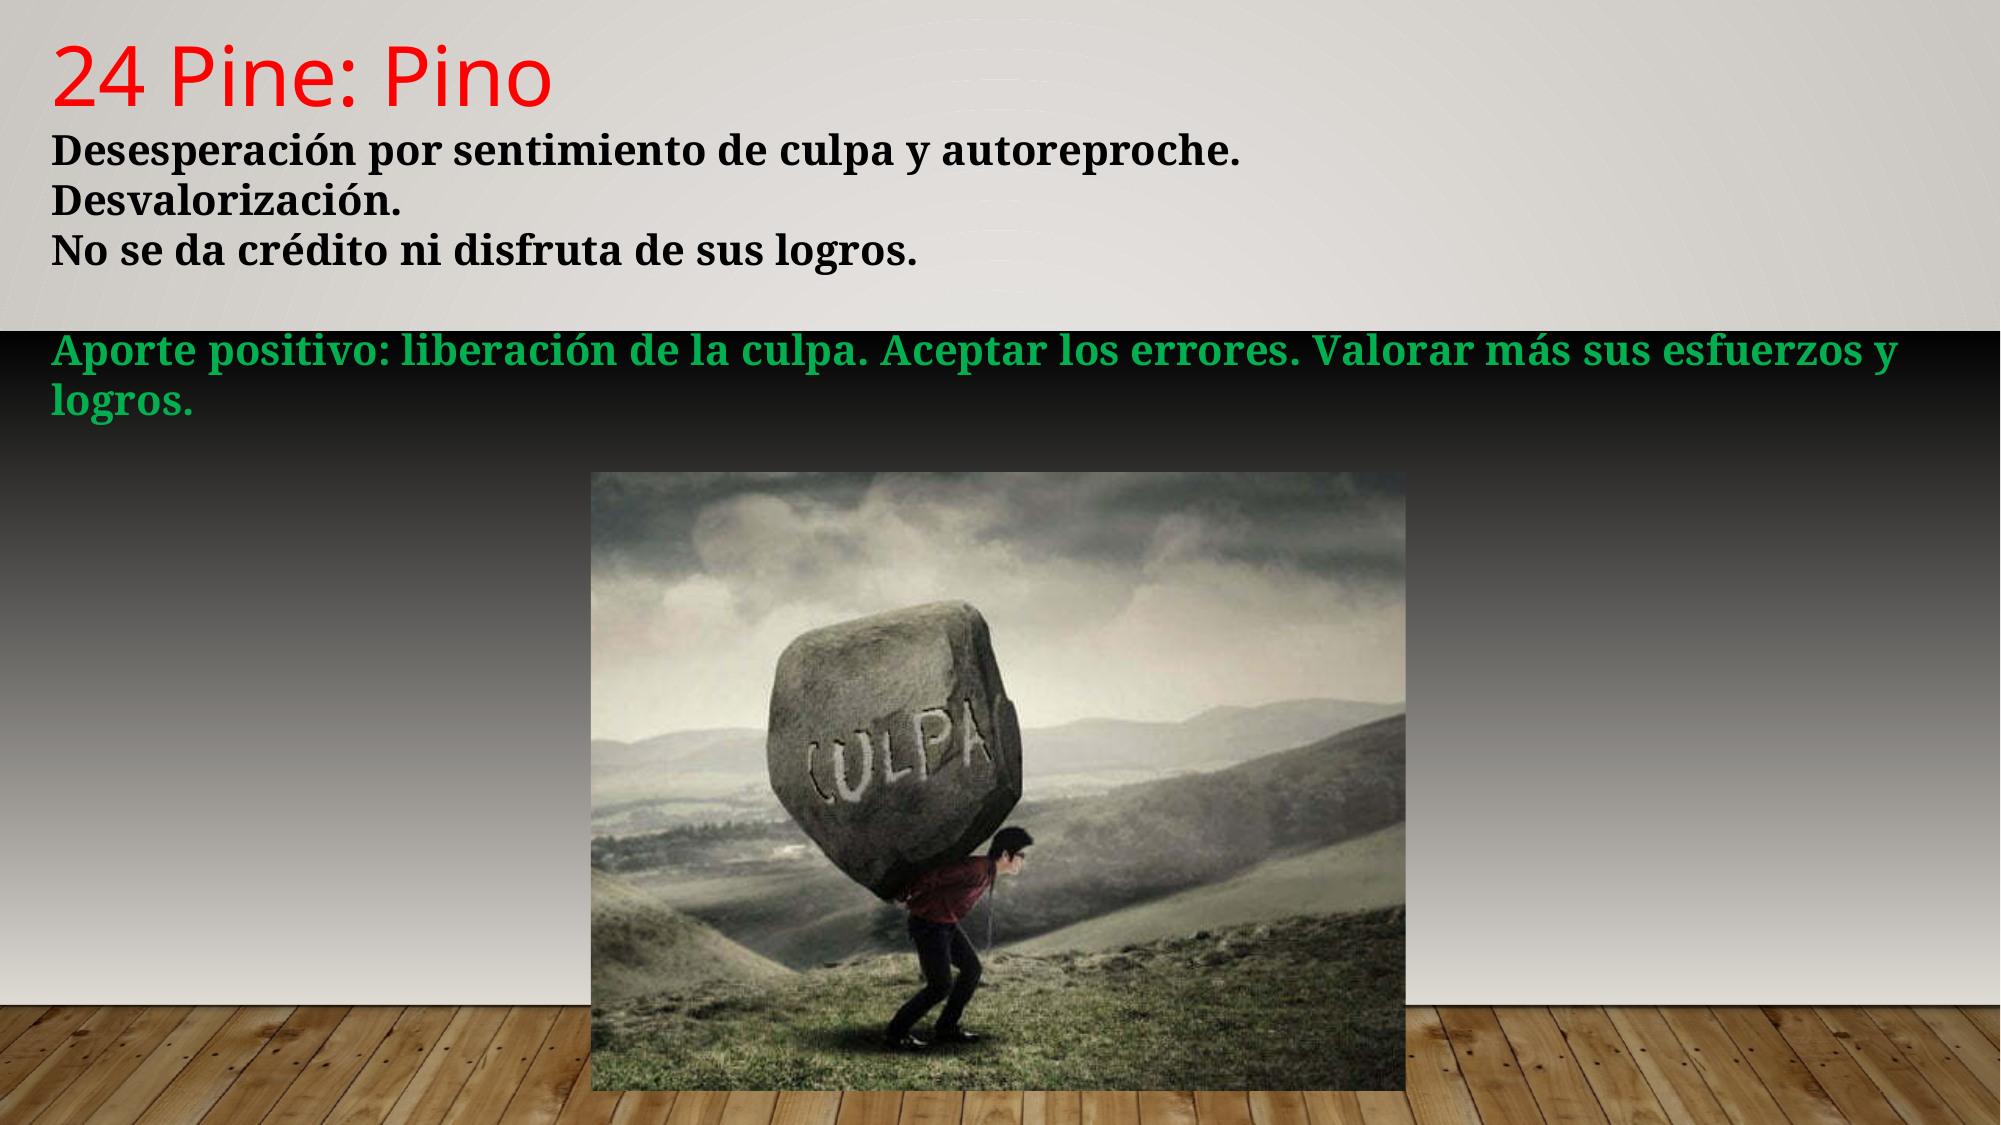

24 Pine: Pino
Desesperación por sentimiento de culpa y autoreproche.
Desvalorización.
No se da crédito ni disfruta de sus logros.
Aporte positivo: liberación de la culpa. Aceptar los errores. Valorar más sus esfuerzos y logros.